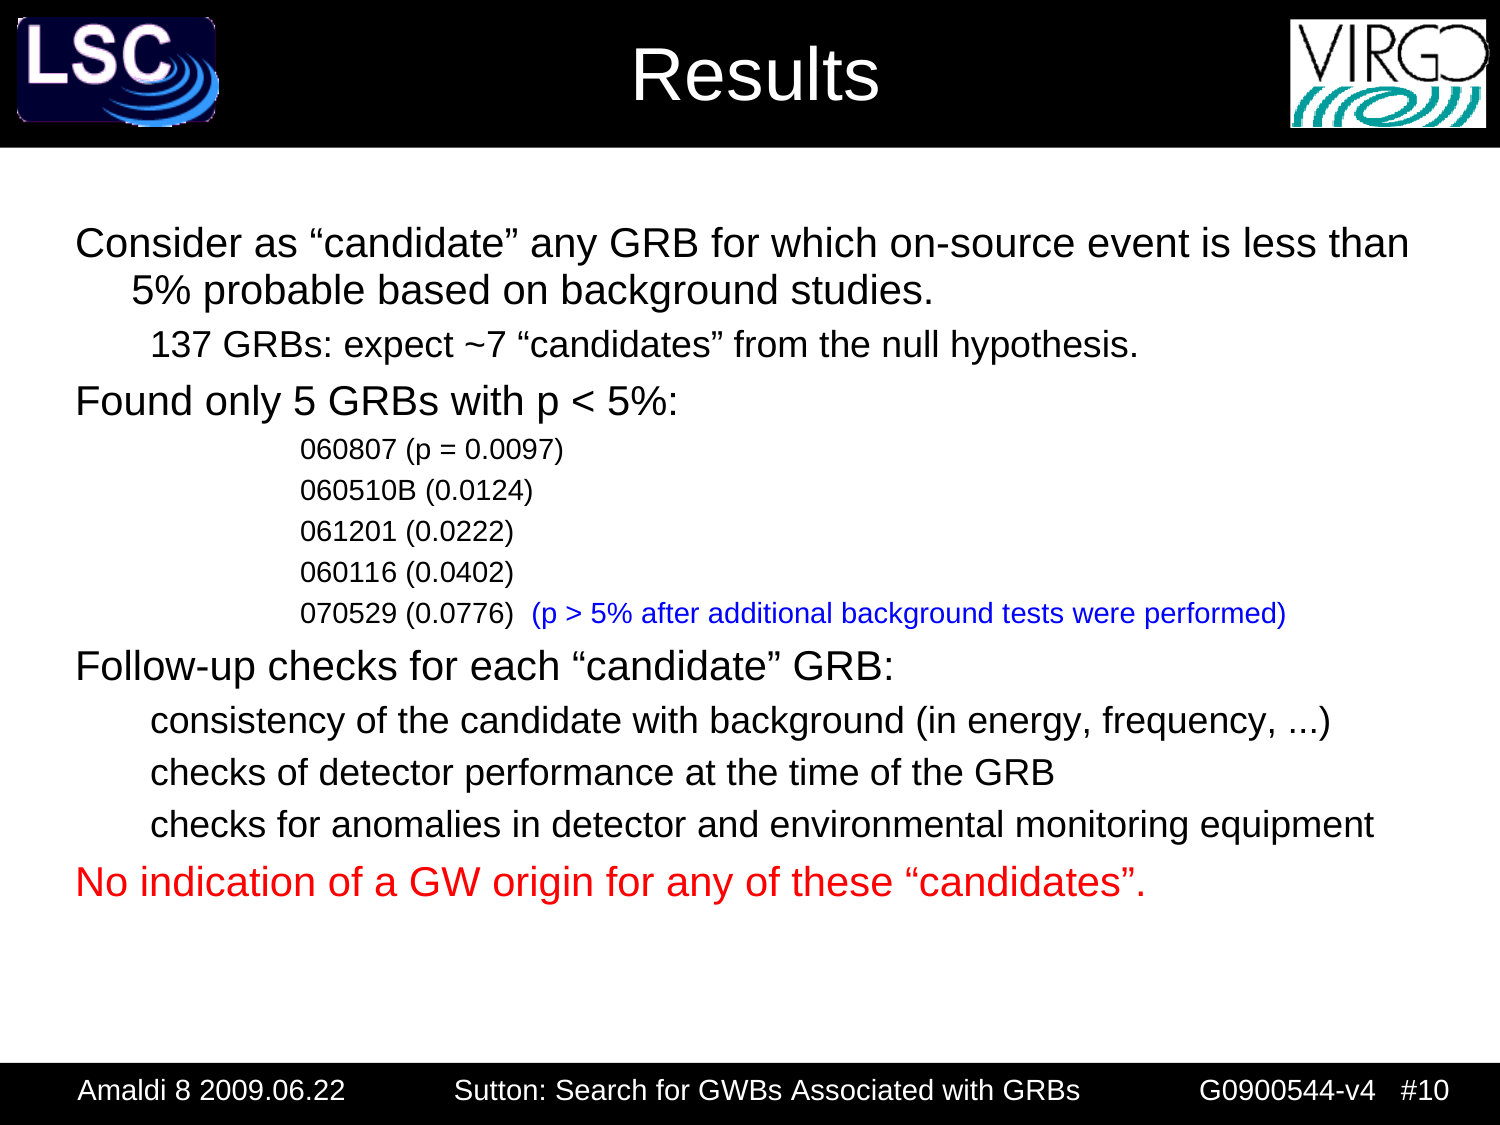

# Results
Consider as “candidate” any GRB for which on-source event is less than 5% probable based on background studies.
137 GRBs: expect ~7 “candidates” from the null hypothesis.
Found only 5 GRBs with p < 5%:
060807 (p = 0.0097)
060510B (0.0124)
061201 (0.0222)
060116 (0.0402)
070529 (0.0776) (p > 5% after additional background tests were performed)
Follow-up checks for each “candidate” GRB:
consistency of the candidate with background (in energy, frequency, ...)
checks of detector performance at the time of the GRB
checks for anomalies in detector and environmental monitoring equipment
No indication of a GW origin for any of these “candidates”.
10